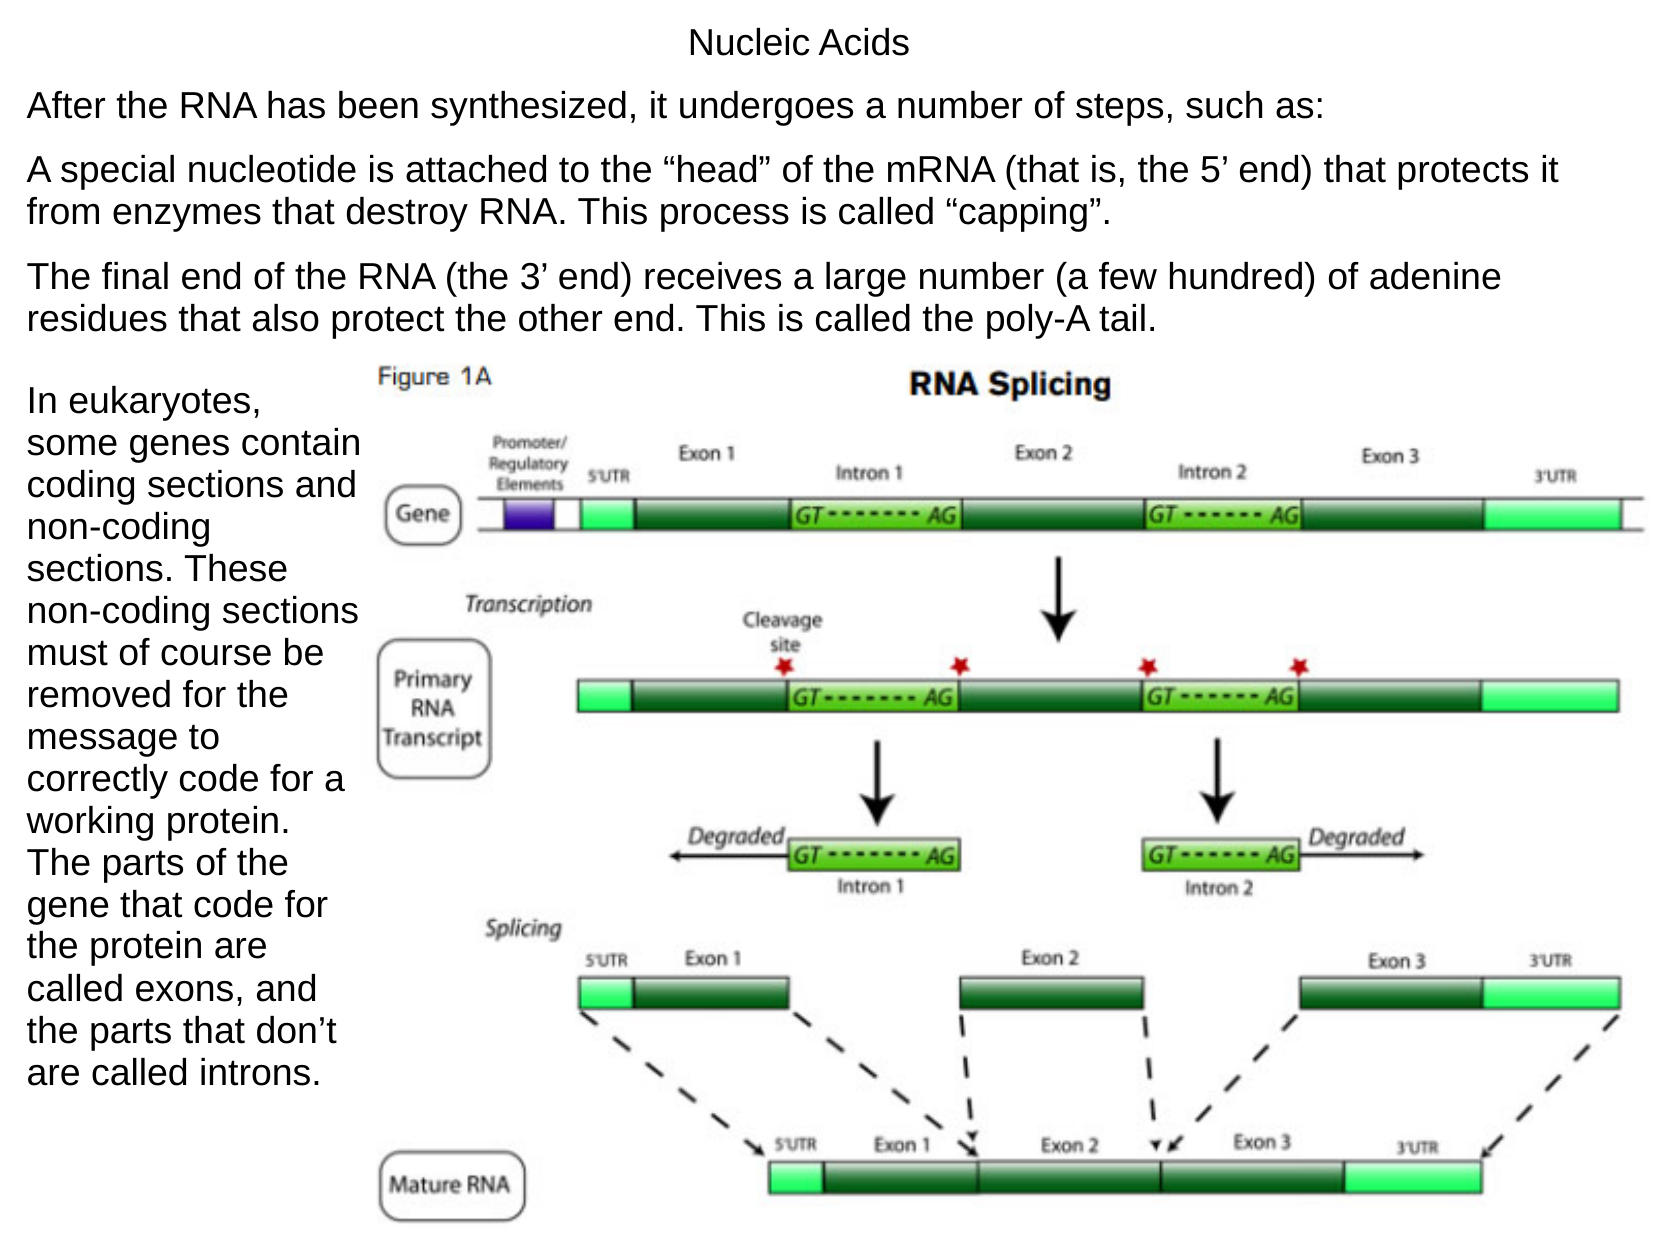

Nucleic Acids
After the RNA has been synthesized, it undergoes a number of steps, such as:
A special nucleotide is attached to the “head” of the mRNA (that is, the 5’ end) that protects it from enzymes that destroy RNA. This process is called “capping”.
The final end of the RNA (the 3’ end) receives a large number (a few hundred) of adenine residues that also protect the other end. This is called the poly-A tail.
In eukaryotes, some genes contain coding sections and non-coding sections. These non-coding sections must of course be removed for the message to correctly code for a working protein.
The parts of the gene that code for the protein are called exons, and the parts that don’t are called introns.